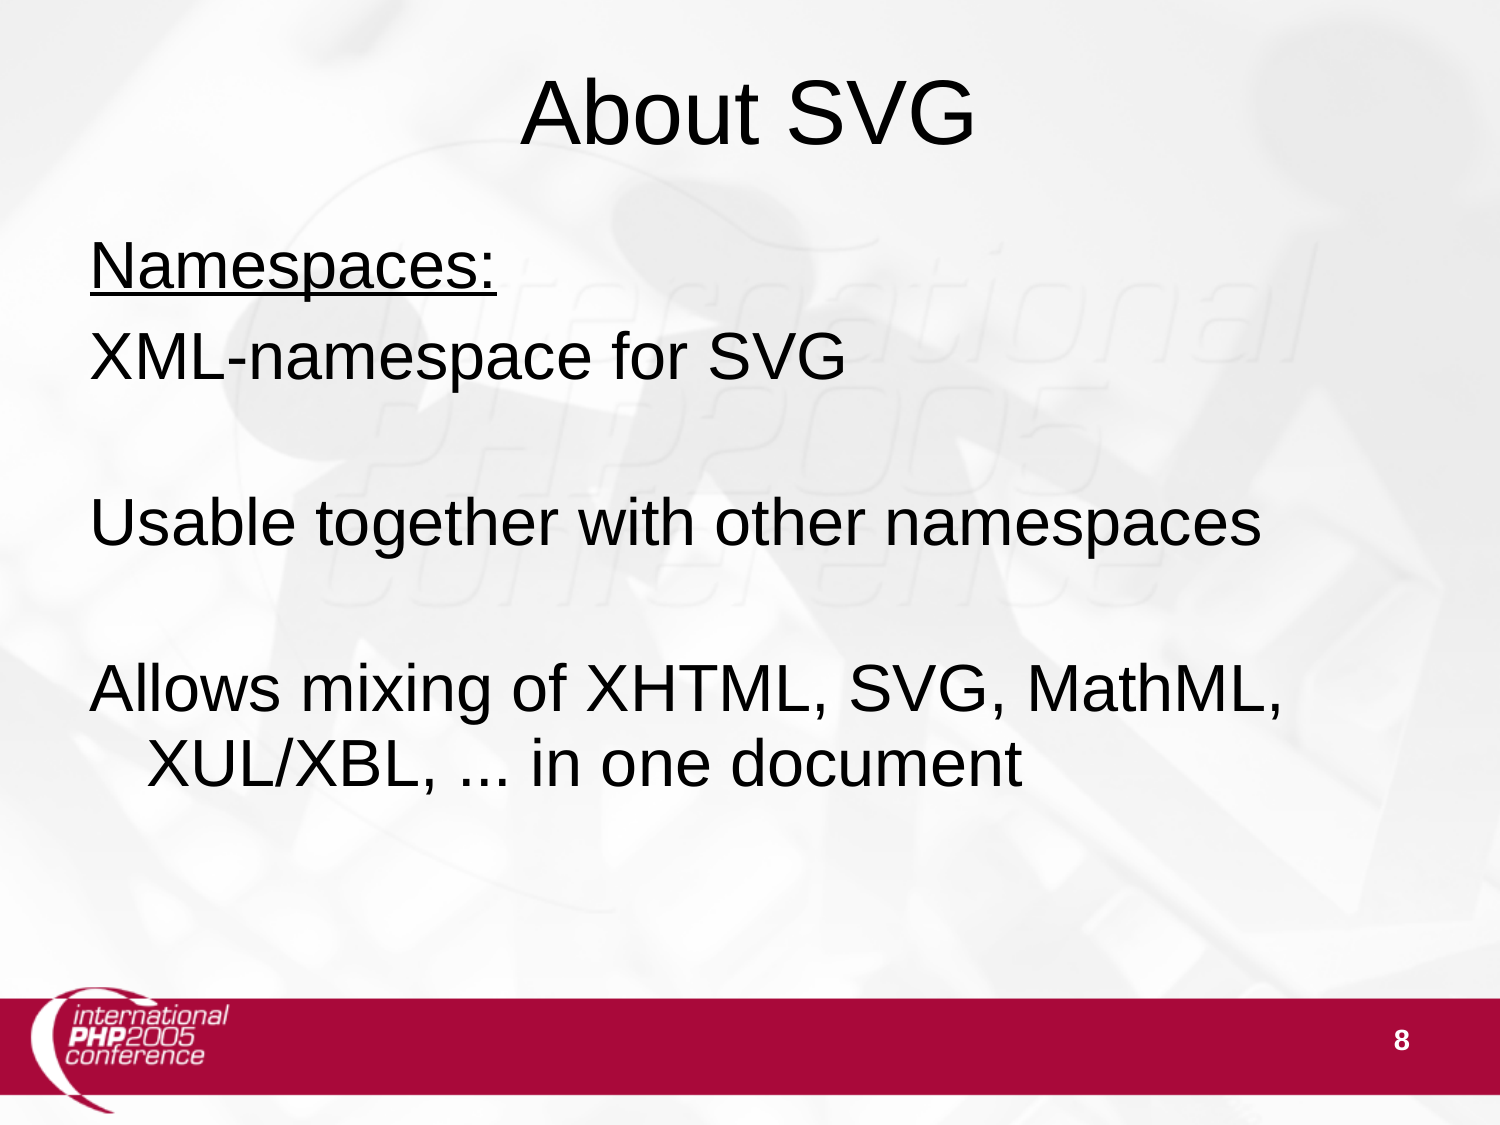

# About SVG
Namespaces:
XML-namespace for SVG
Usable together with other namespaces
Allows mixing of XHTML, SVG, MathML, XUL/XBL, ... in one document
8